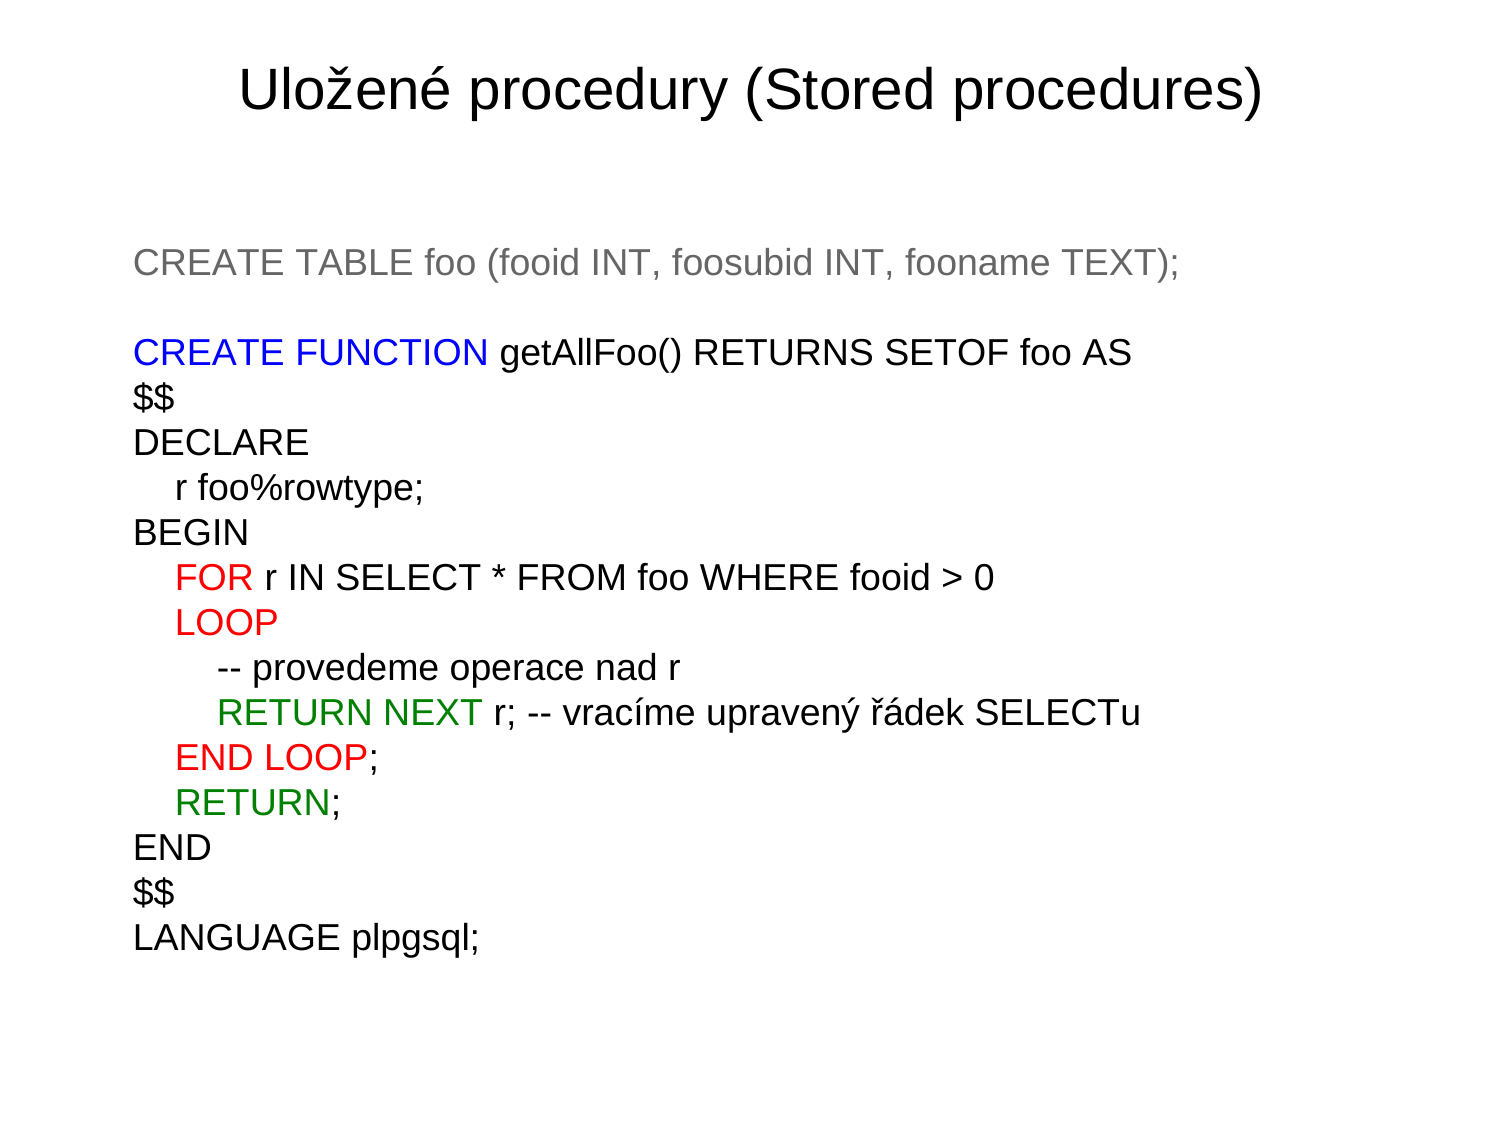

# Uložené procedury (Stored procedures)
CREATE TABLE foo (fooid INT, foosubid INT, fooname TEXT);
CREATE FUNCTION getAllFoo() RETURNS SETOF foo AS
$$
DECLARE
 r foo%rowtype;
BEGIN
 FOR r IN SELECT * FROM foo WHERE fooid > 0
 LOOP
 -- provedeme operace nad r
 RETURN NEXT r; -- vracíme upravený řádek SELECTu
 END LOOP;
 RETURN;
END
$$
LANGUAGE plpgsql;